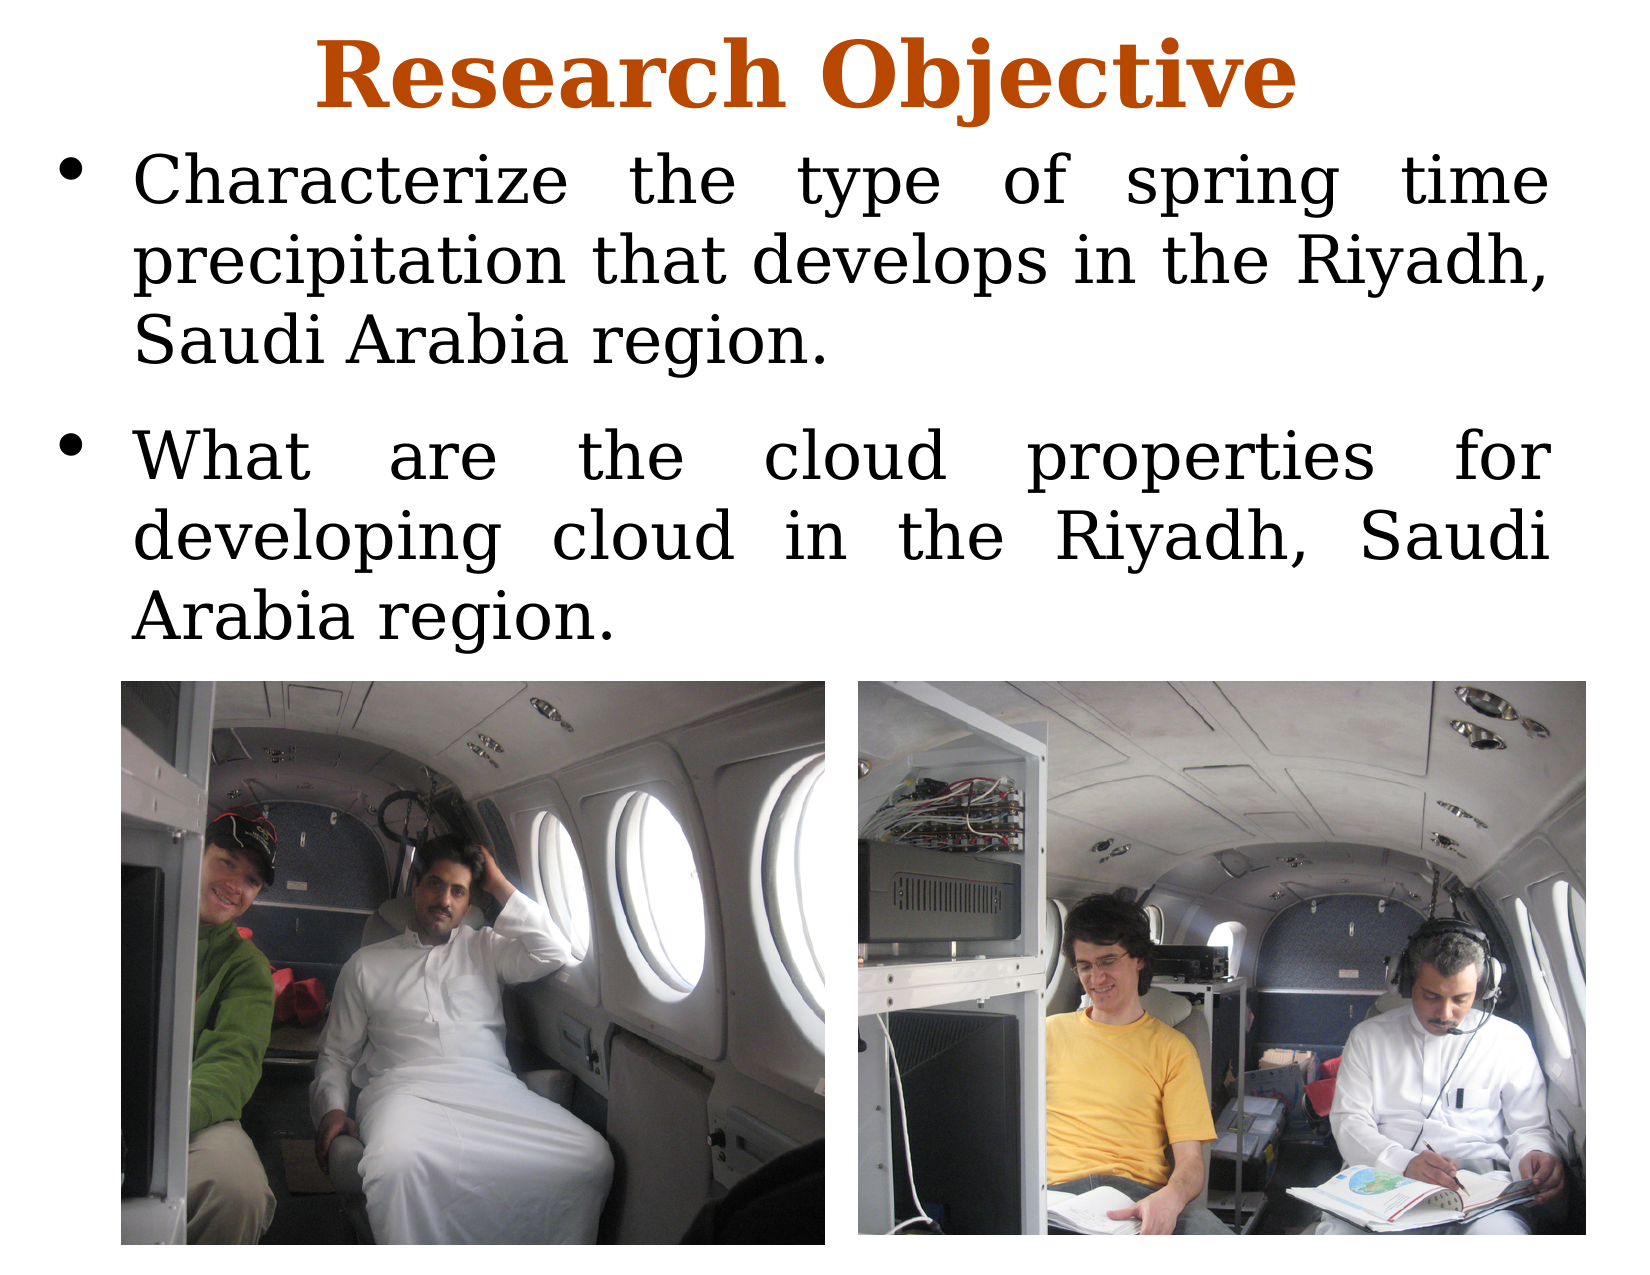

Research Objective
Characterize the type of spring time precipitation that develops in the Riyadh, Saudi Arabia region.
What are the cloud properties for developing cloud in the Riyadh, Saudi Arabia region.